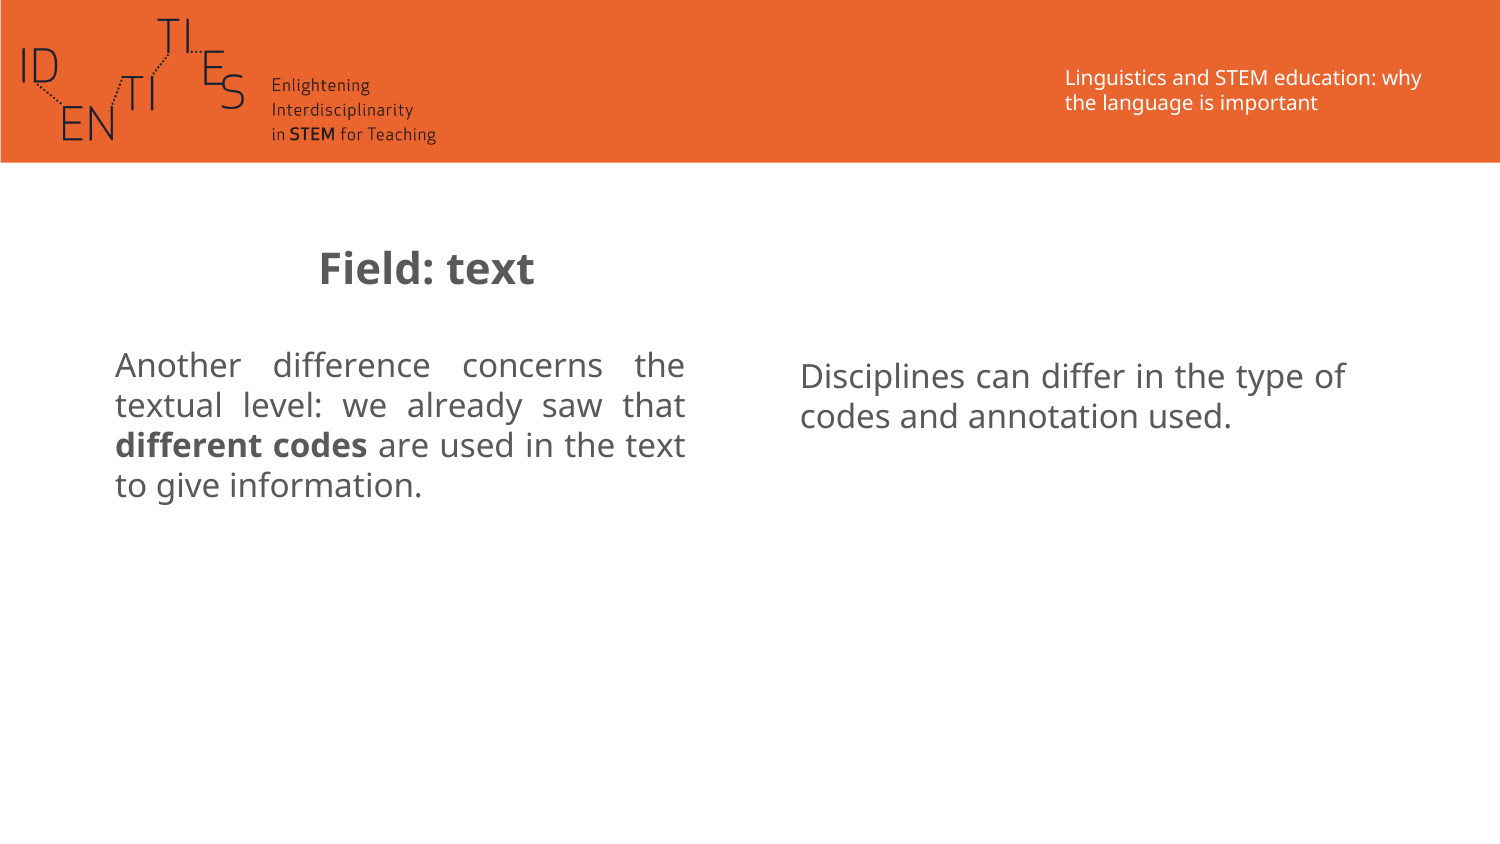

#
Linguistics and STEM education: why the language is important
Field: text
Another difference concerns the textual level: we already saw that different codes are used in the text to give information.
Disciplines can differ in the type of codes and annotation used.